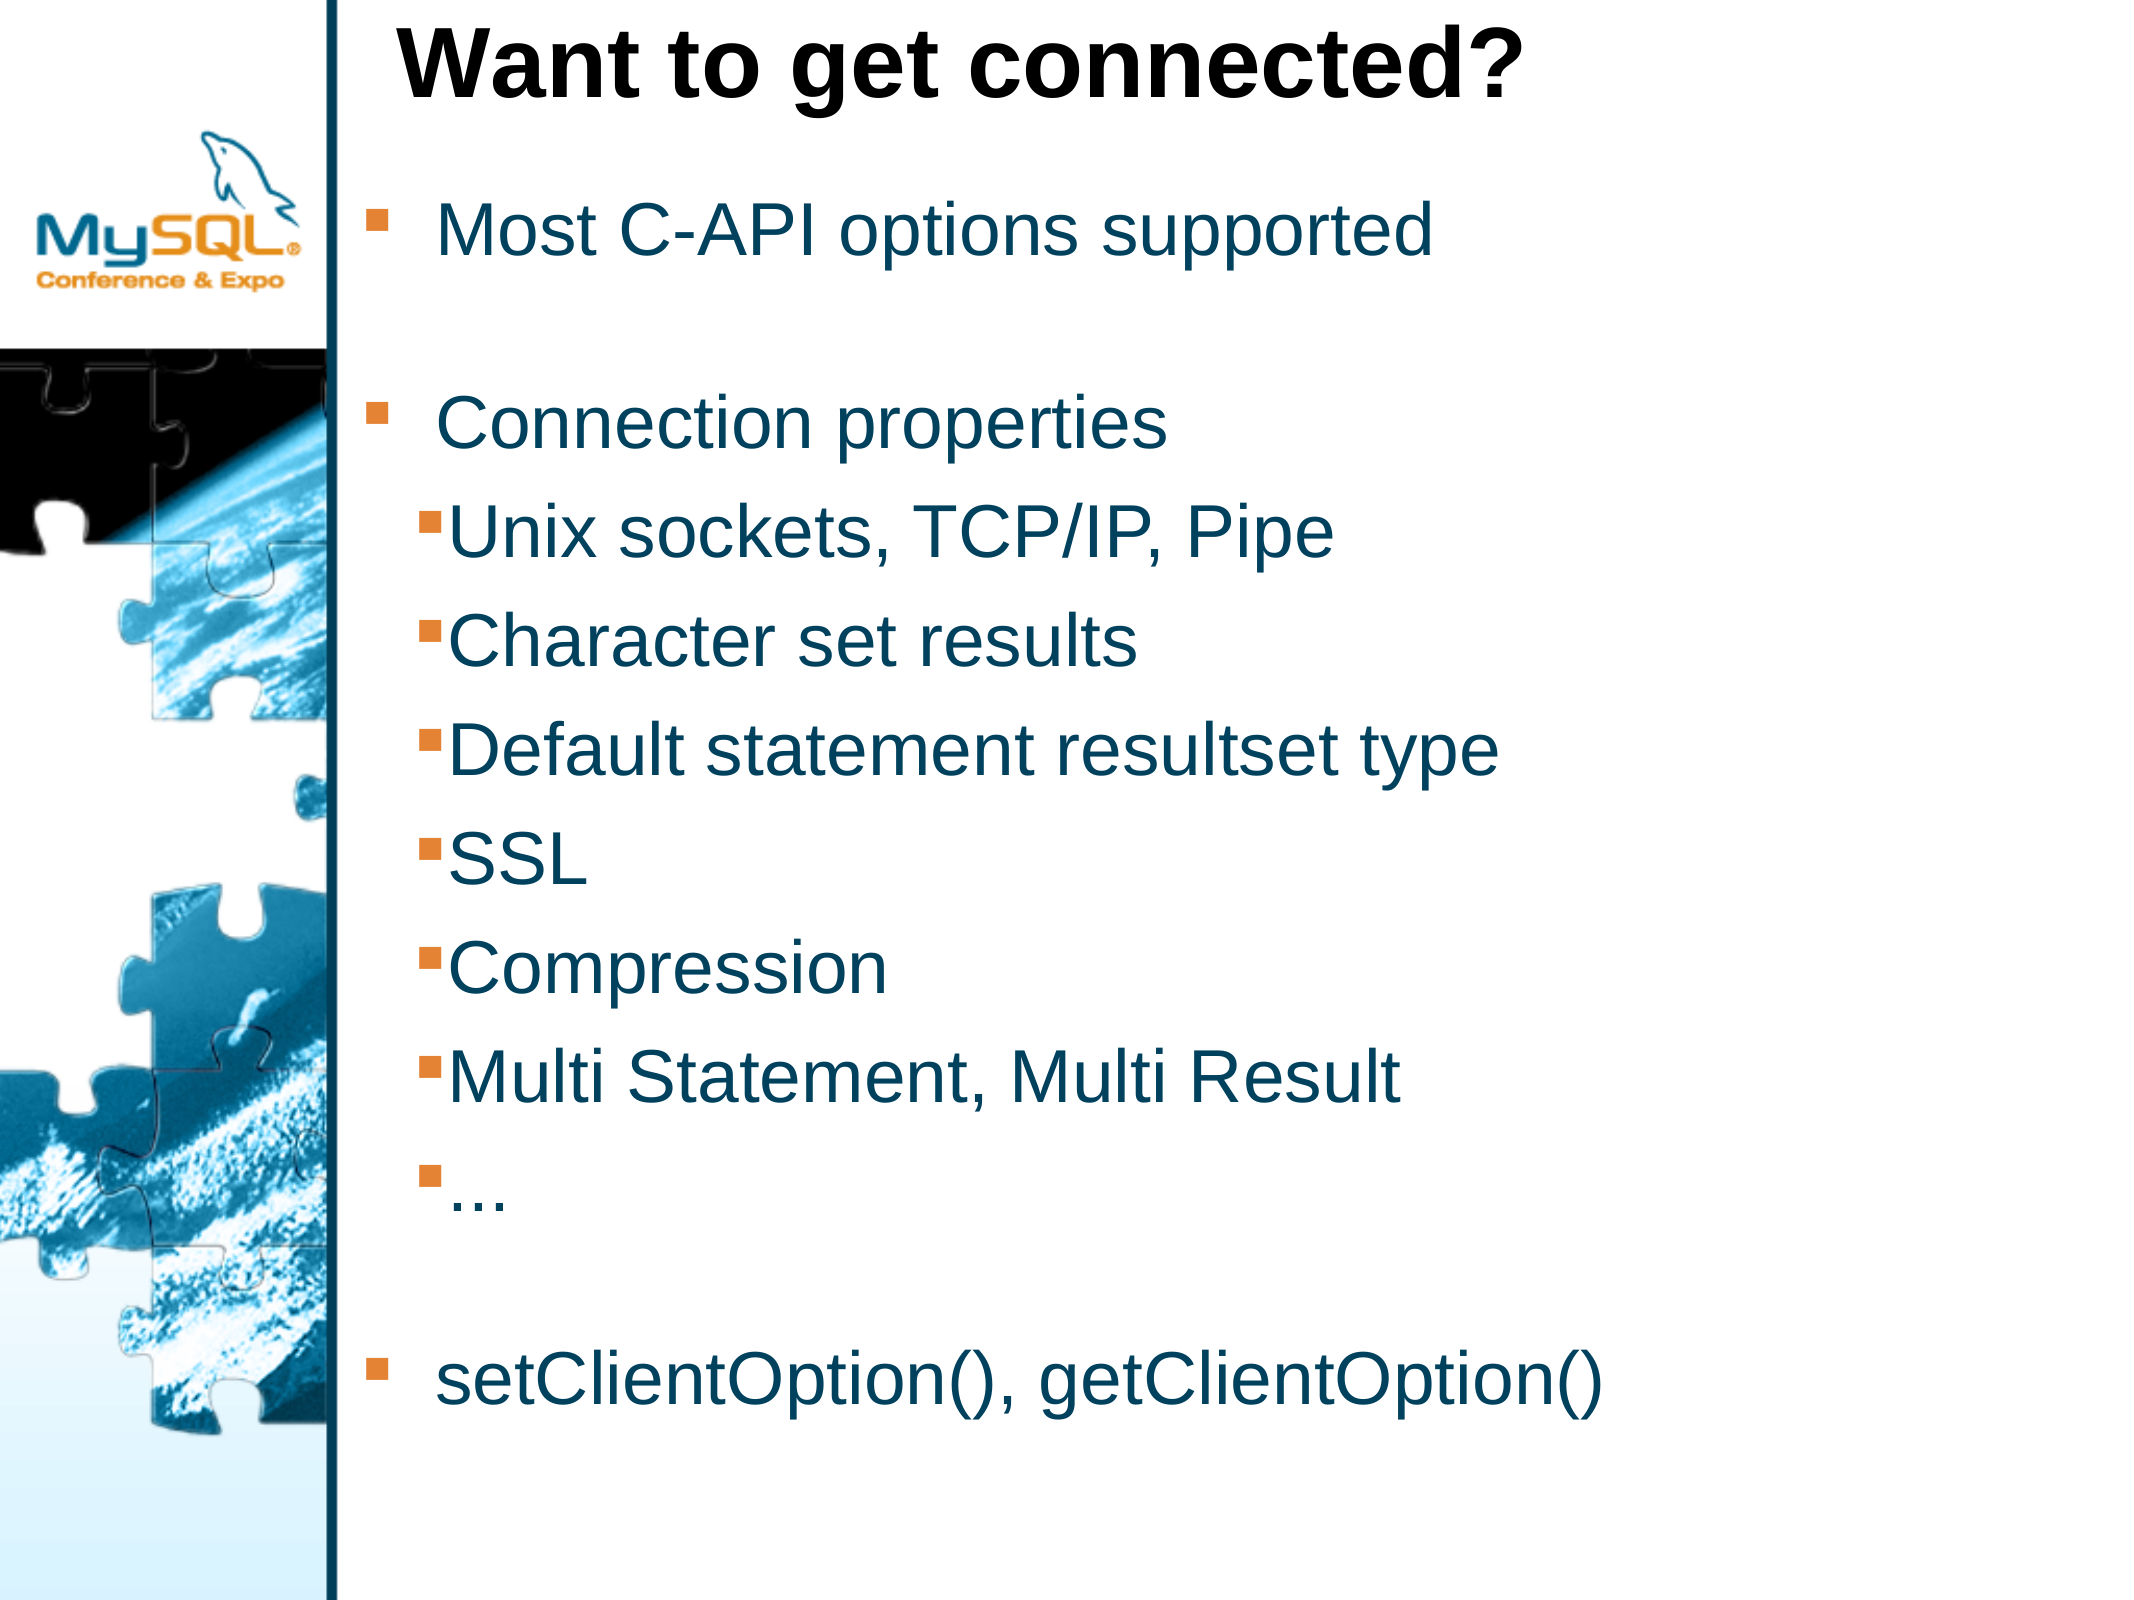

Want to get connected?
# Most C-API options supported
Connection properties
Unix sockets, TCP/IP, Pipe
Character set results
Default statement resultset type
SSL
Compression
Multi Statement, Multi Result
...
setClientOption(), getClientOption()